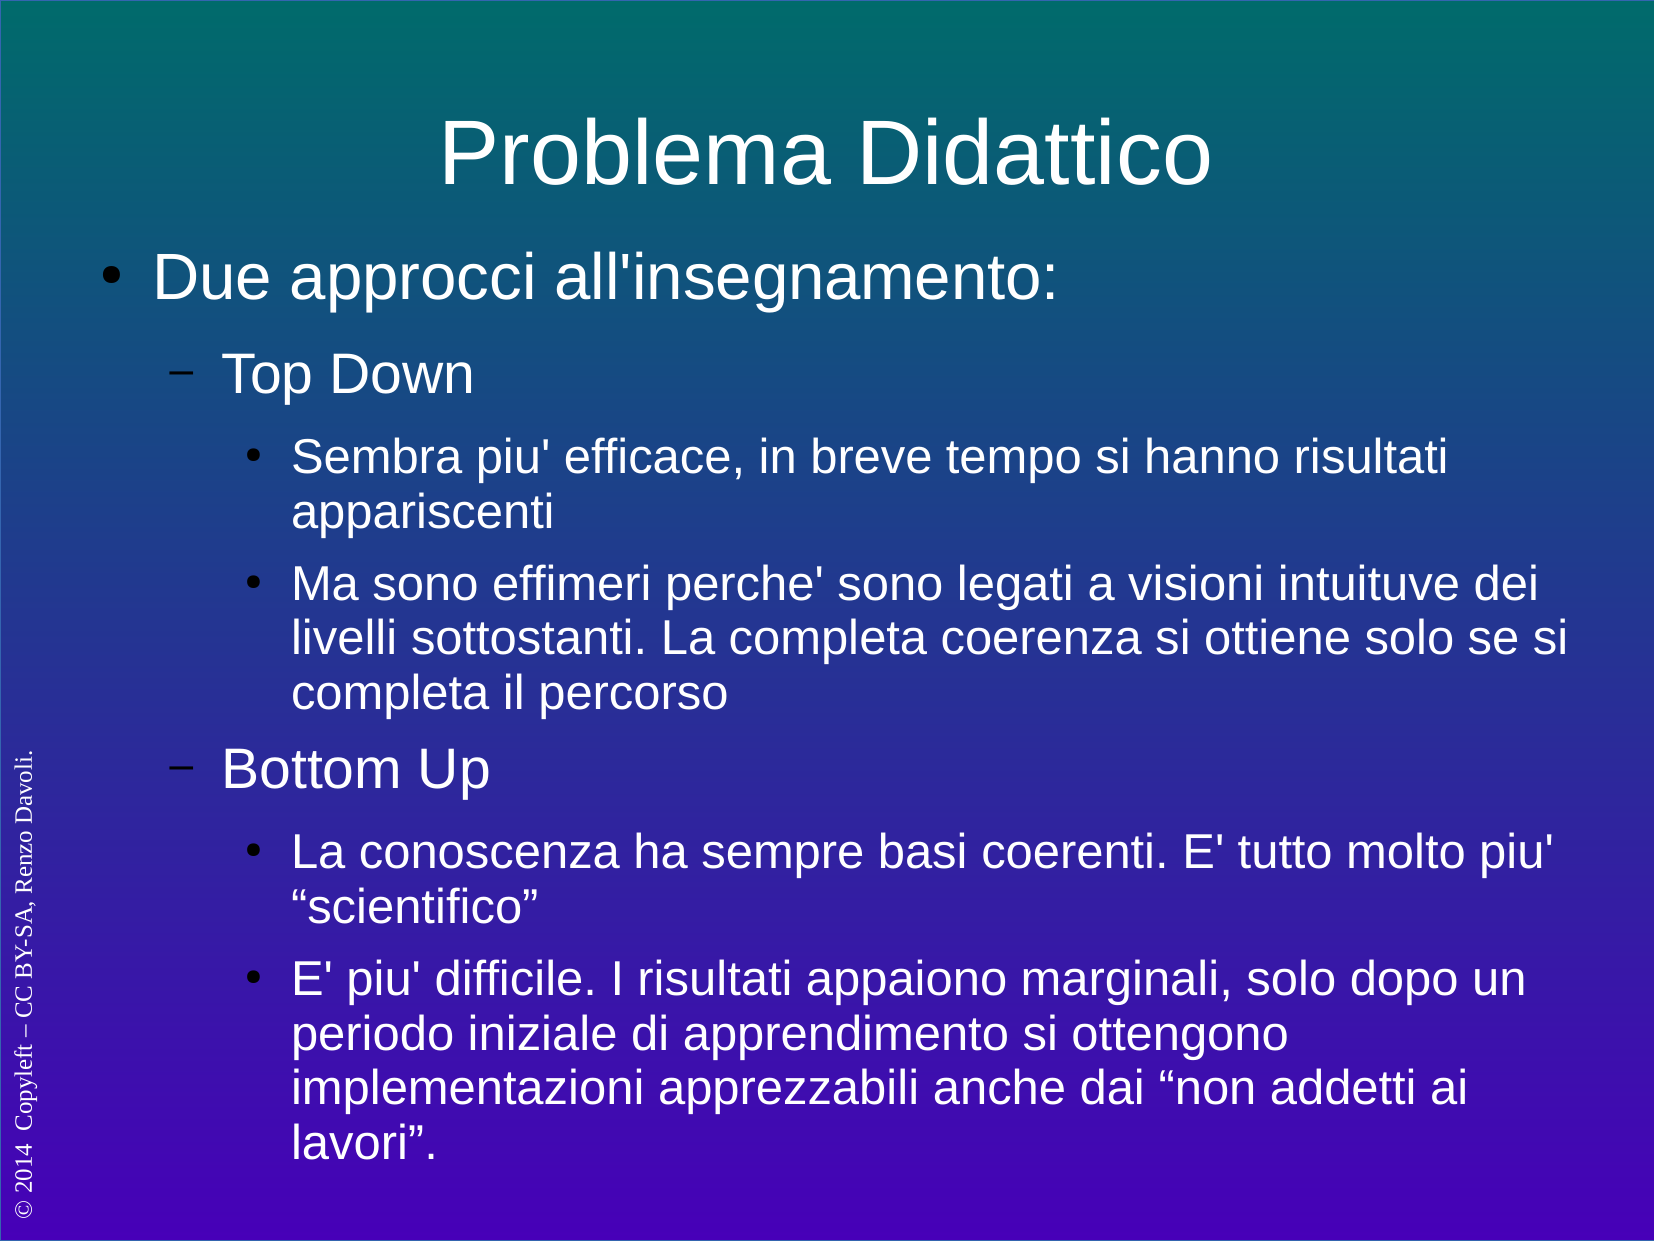

# Problema Didattico
Due approcci all'insegnamento:
Top Down
Sembra piu' efficace, in breve tempo si hanno risultati appariscenti
Ma sono effimeri perche' sono legati a visioni intuituve dei livelli sottostanti. La completa coerenza si ottiene solo se si completa il percorso
Bottom Up
La conoscenza ha sempre basi coerenti. E' tutto molto piu' “scientifico”
E' piu' difficile. I risultati appaiono marginali, solo dopo un periodo iniziale di apprendimento si ottengono implementazioni apprezzabili anche dai “non addetti ai lavori”.